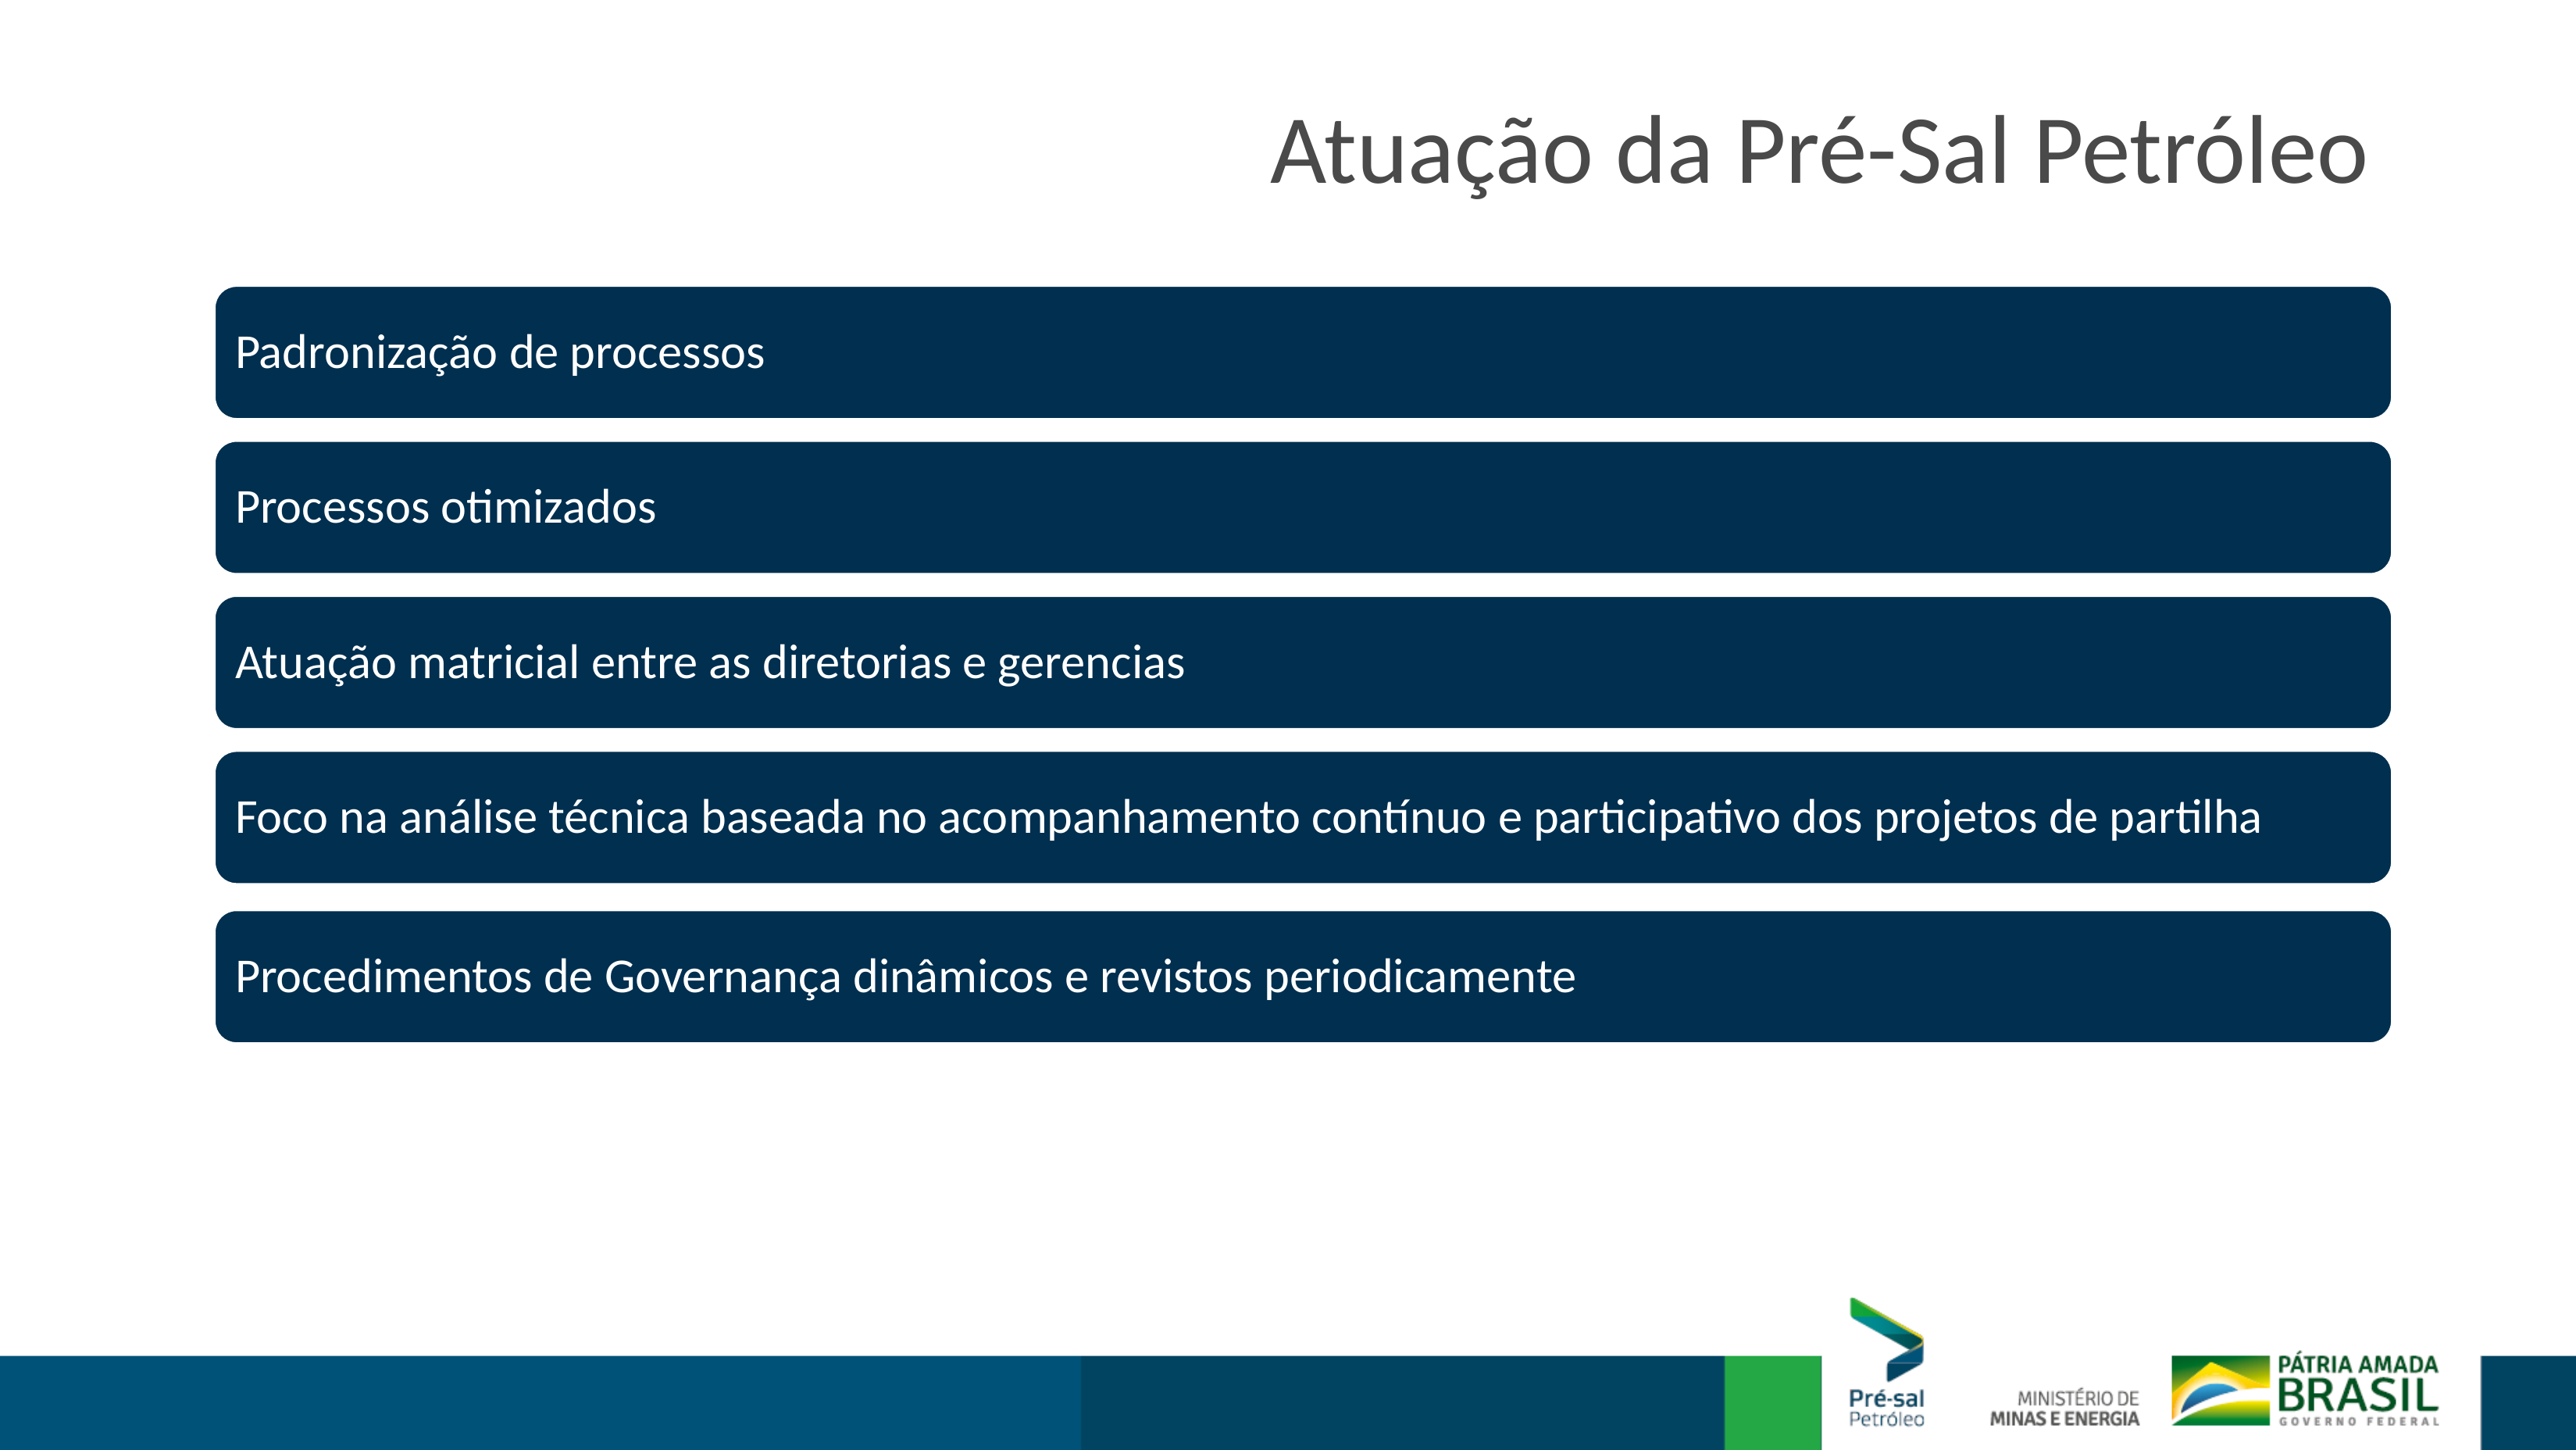

Atuação da Pré-Sal Petróleo
Padronização de processos
Processos otimizados
Atuação matricial entre as diretorias e gerencias
Foco na análise técnica baseada no acompanhamento contínuo e participativo dos projetos de partilha
Procedimentos de Governança dinâmicos e revistos periodicamente